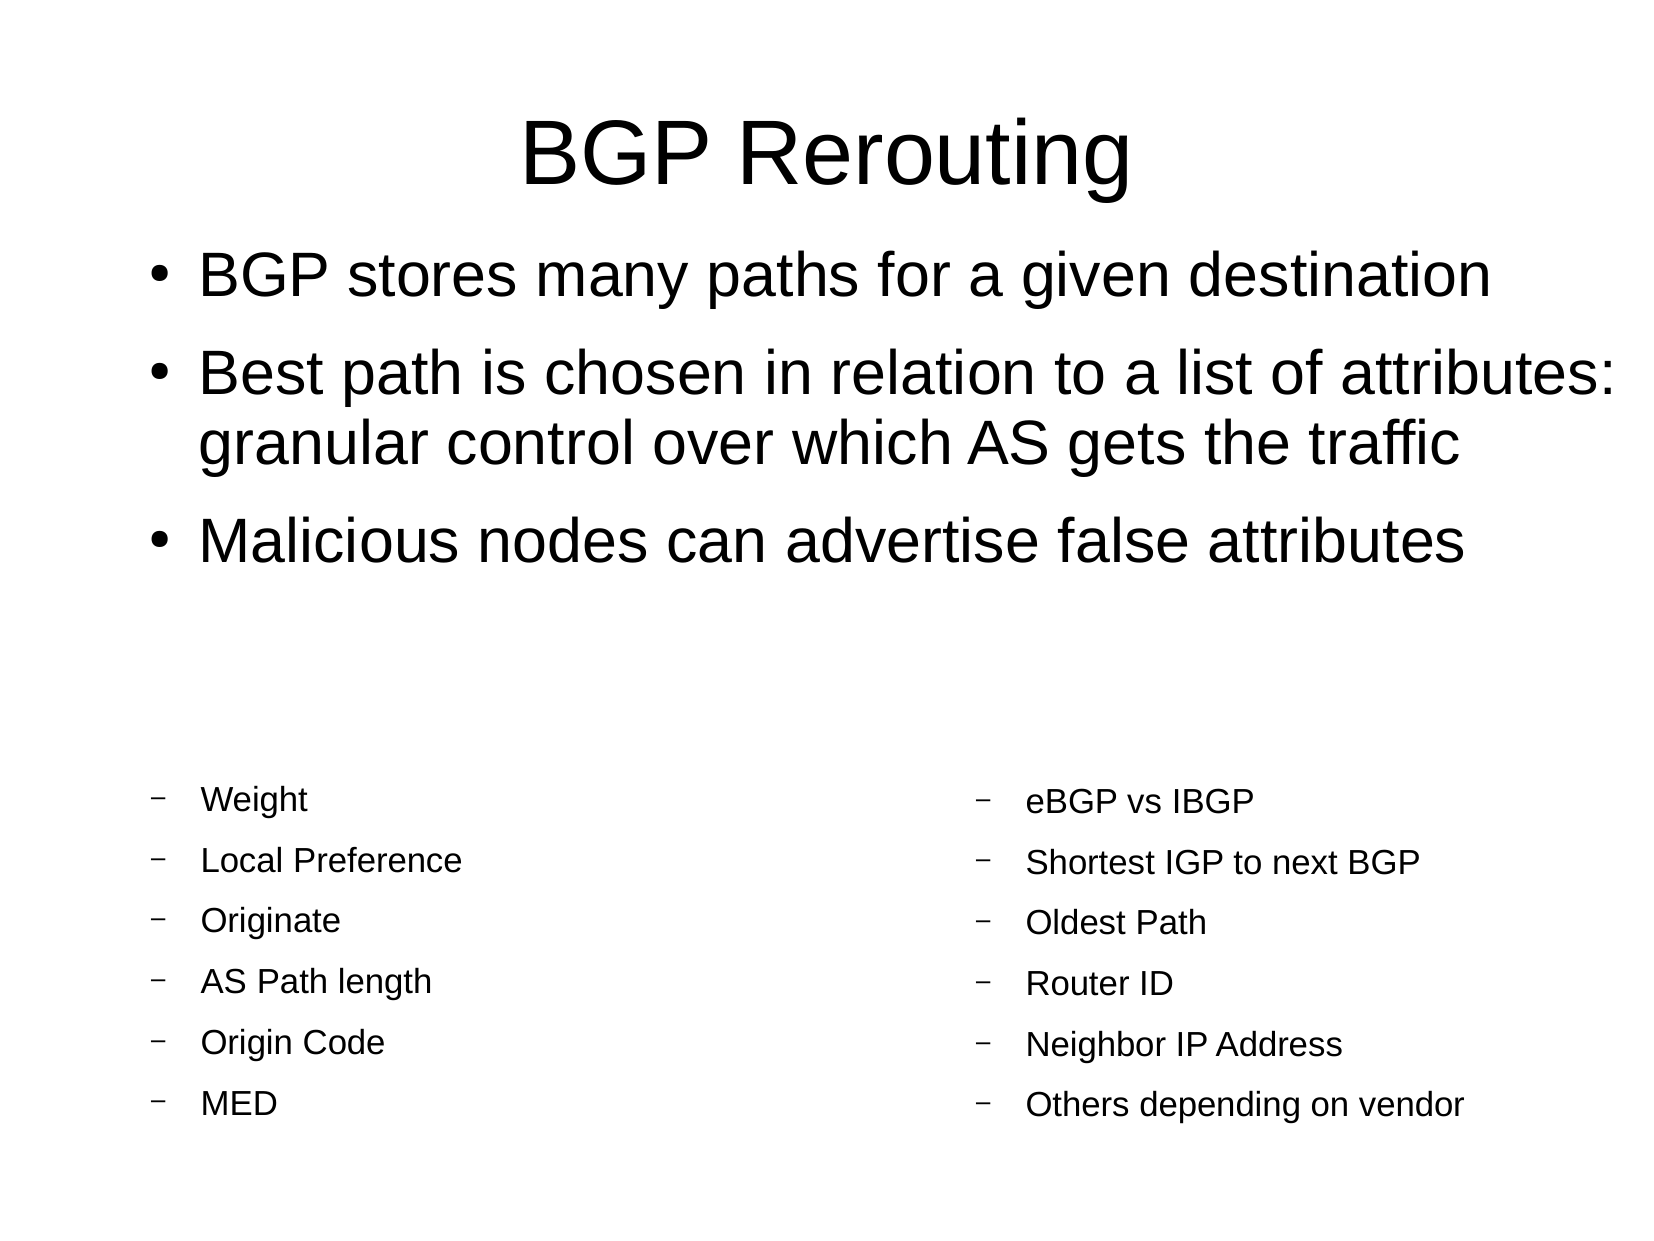

# BGP Rerouting
BGP stores many paths for a given destination
Best path is chosen in relation to a list of attributes: granular control over which AS gets the traffic
Malicious nodes can advertise false attributes
Weight
Local Preference
Originate
AS Path length
Origin Code
MED
eBGP vs IBGP
Shortest IGP to next BGP
Oldest Path
Router ID
Neighbor IP Address
Others depending on vendor